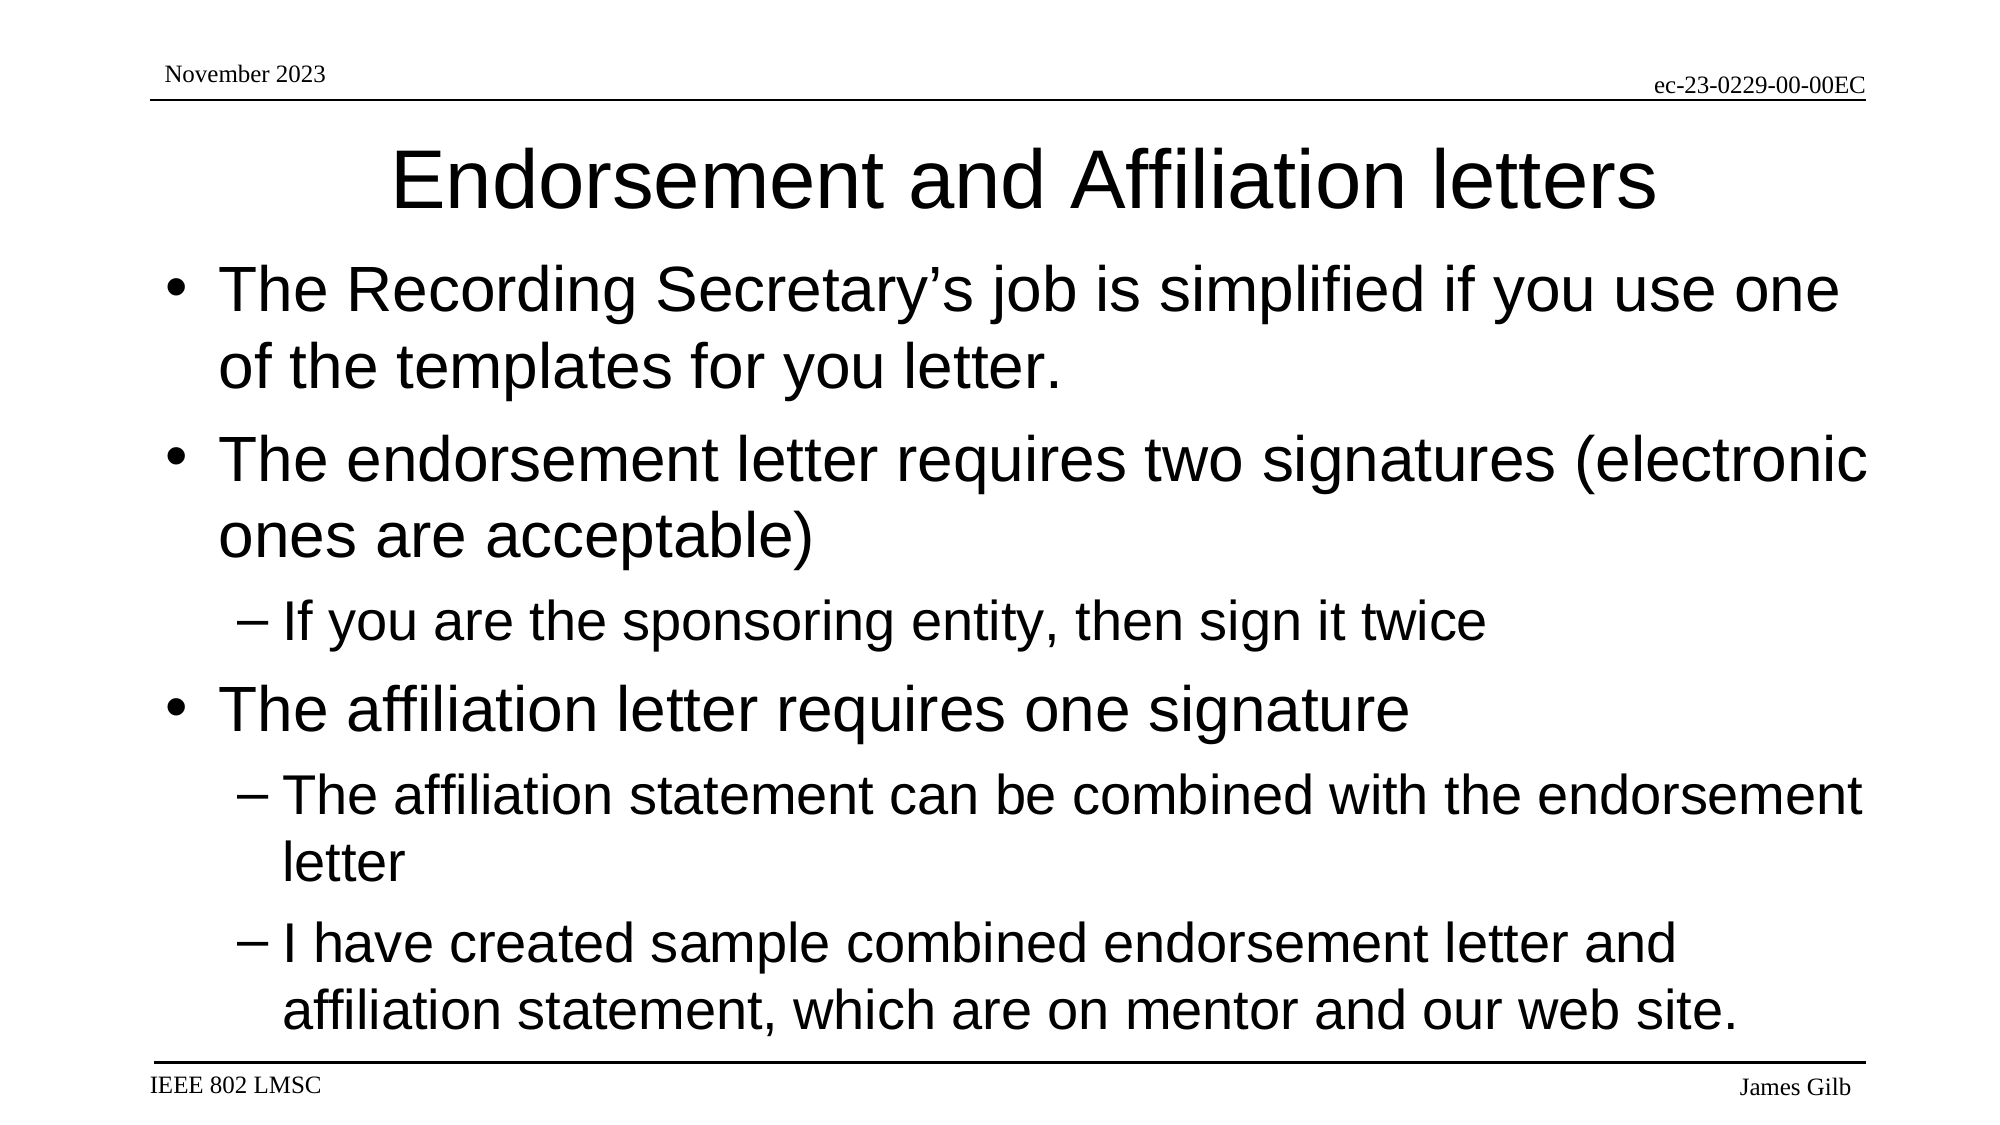

# Endorsement and Affiliation letters
The Recording Secretary’s job is simplified if you use one of the templates for you letter.
The endorsement letter requires two signatures (electronic ones are acceptable)
If you are the sponsoring entity, then sign it twice
The affiliation letter requires one signature
The affiliation statement can be combined with the endorsement letter
I have created sample combined endorsement letter and affiliation statement, which are on mentor and our web site.